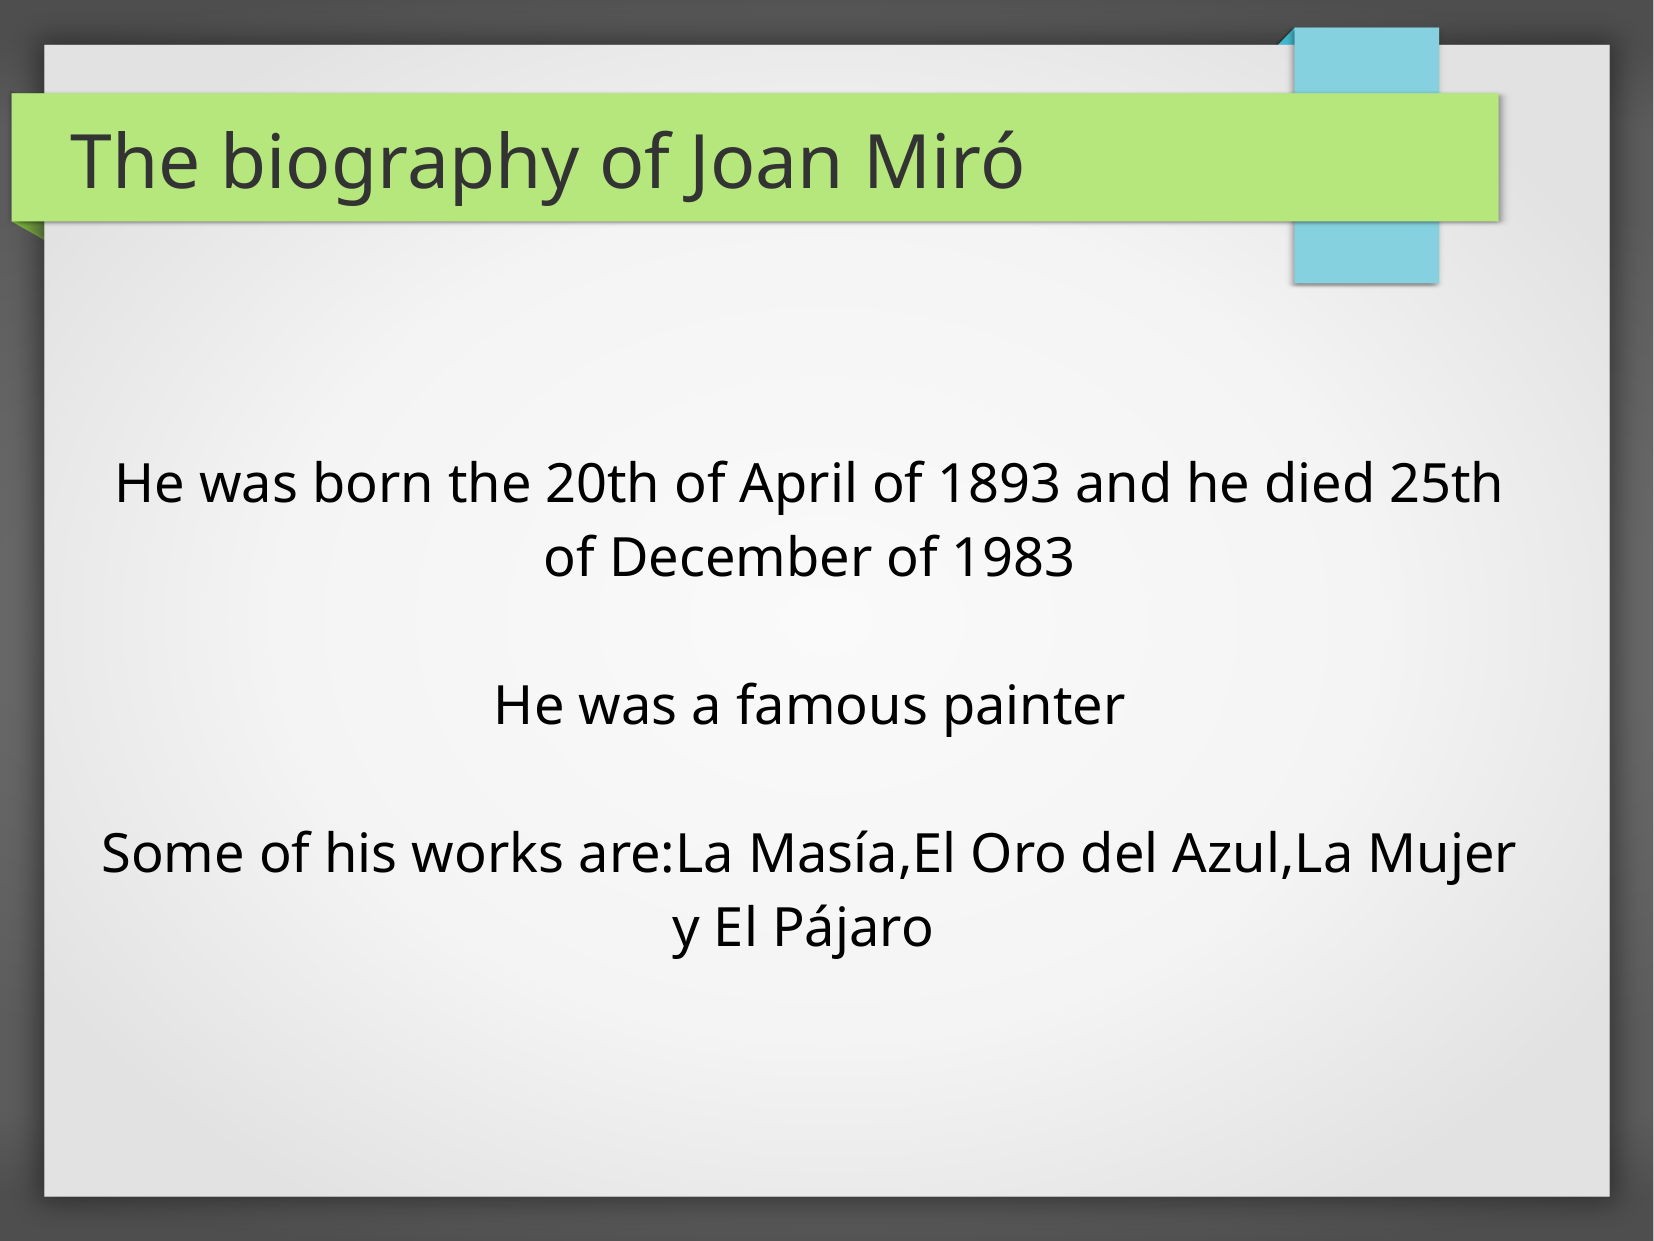

# The biography of Joan Miró
He was born the 20th of April of 1893 and he died 25th of December of 1983
He was a famous painter
Some of his works are:La Masía,El Oro del Azul,La Mujer y El Pájaro